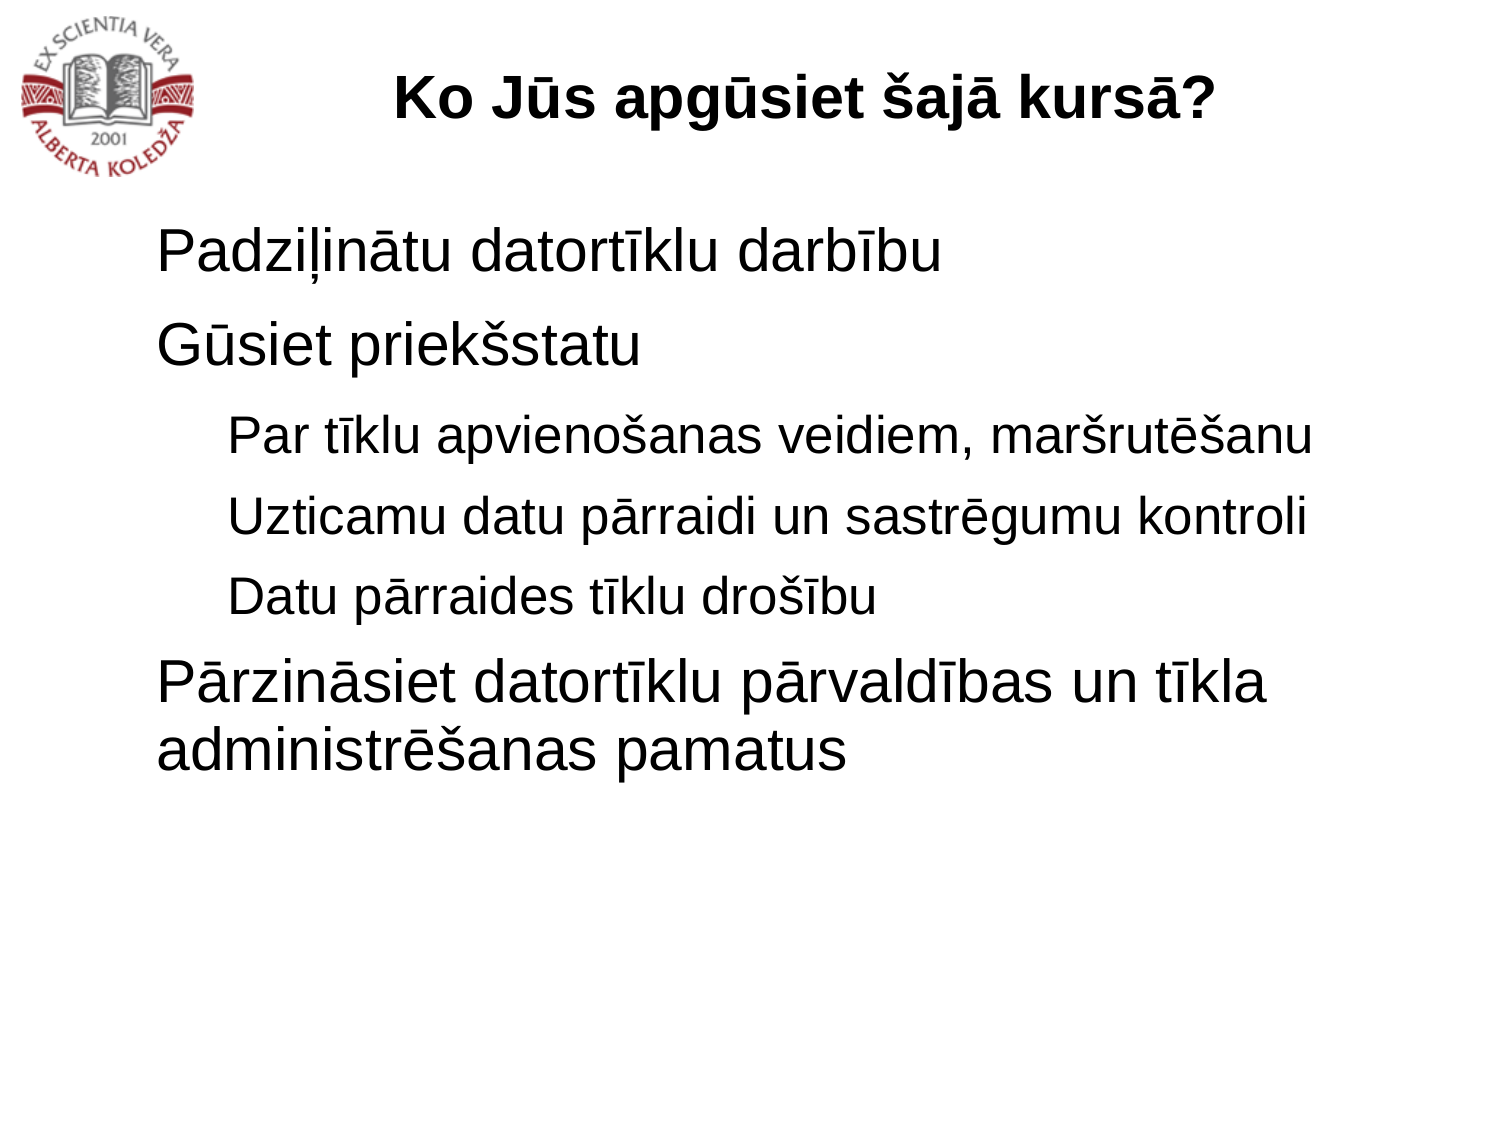

# Ko Jūs apgūsiet šajā kursā?
Padziļinātu datortīklu darbību
Gūsiet priekšstatu
Par tīklu apvienošanas veidiem, maršrutēšanu
Uzticamu datu pārraidi un sastrēgumu kontroli
Datu pārraides tīklu drošību
Pārzināsiet datortīklu pārvaldības un tīkla administrēšanas pamatus